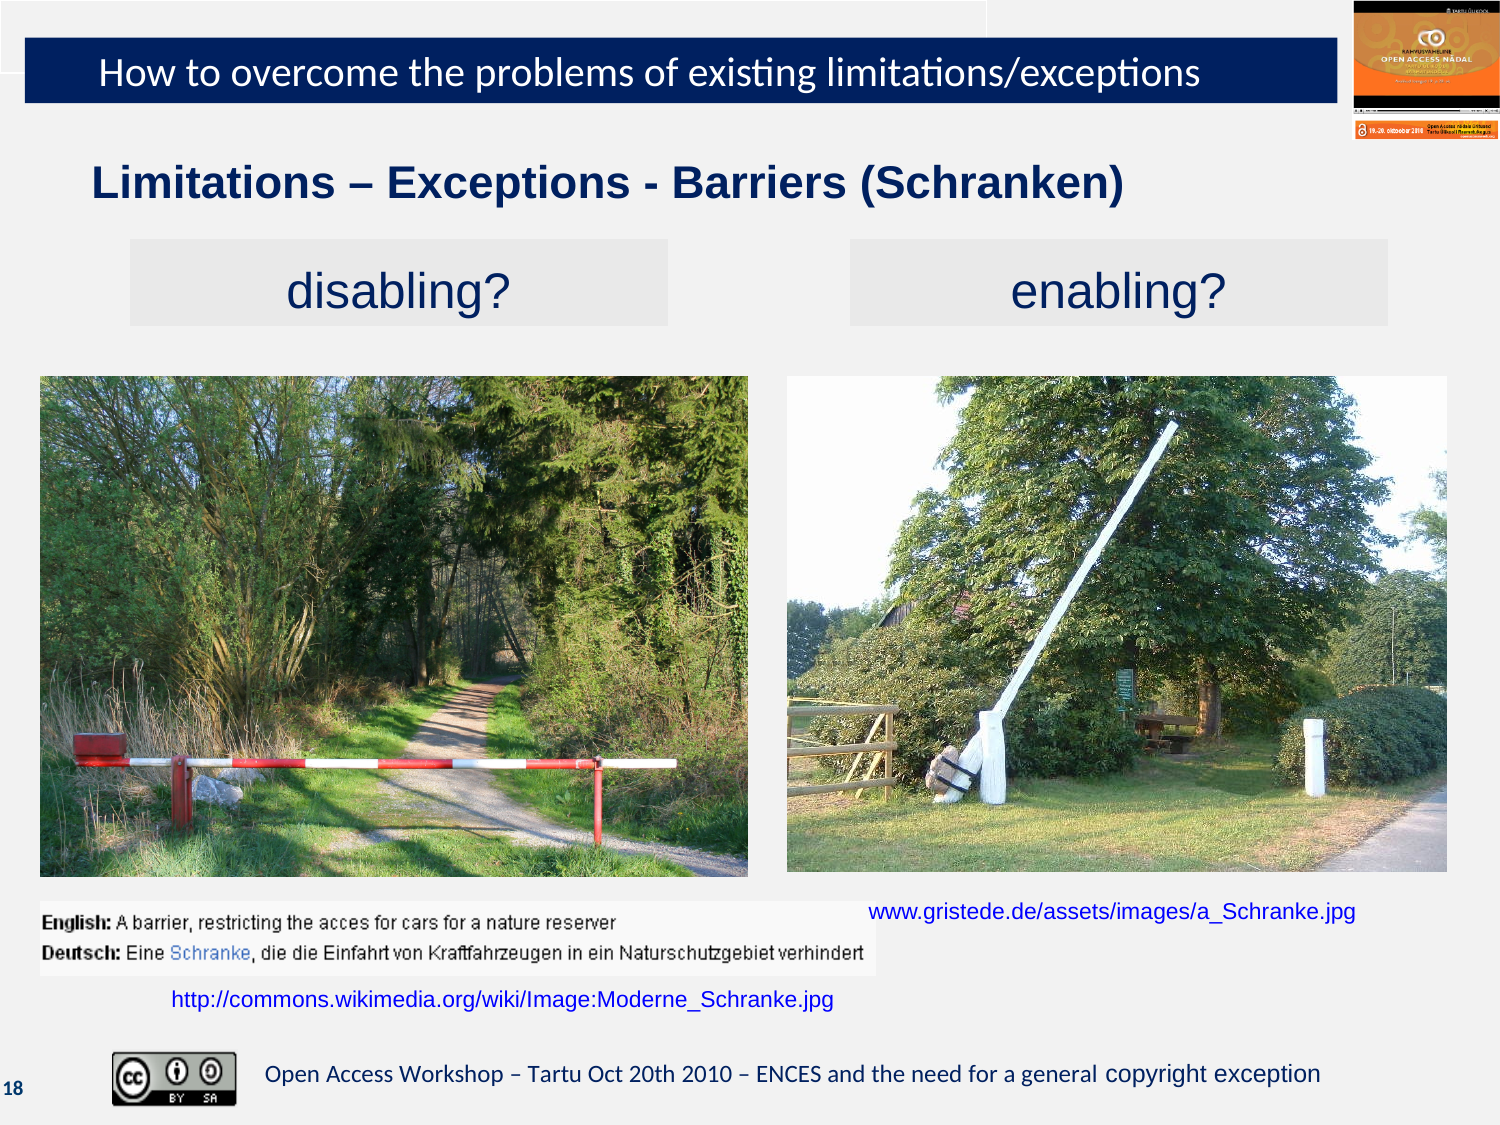

How to overcome the problems of existing limitations/exceptions
# Limitations – Exceptions - Barriers (Schranken)
disabling?
enabling?
http://commons.wikimedia.org/wiki/Image:Moderne_Schranke.jpg
www.gristede.de/assets/images/a_Schranke.jpg